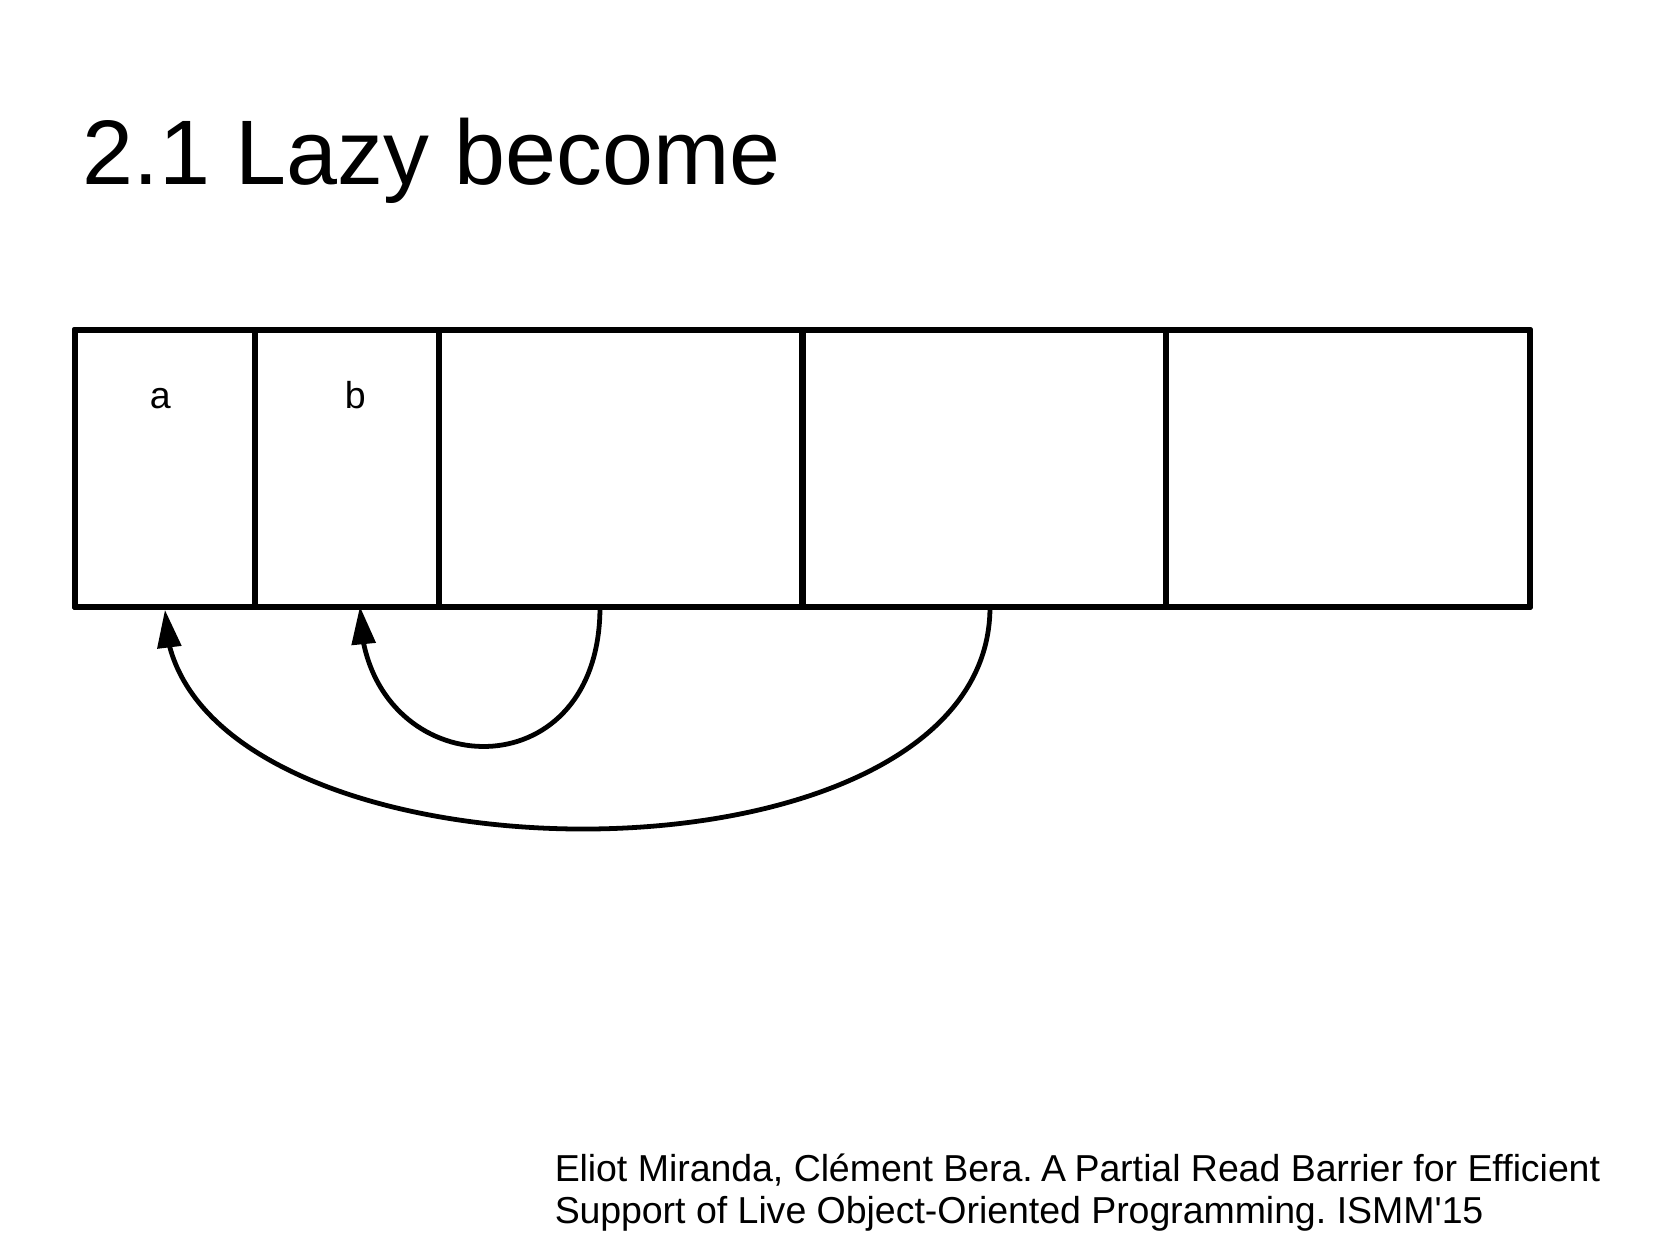

# 2.1 Lazy become
a
b
Eliot Miranda, Clément Bera. A Partial Read Barrier for Efficient Support of Live Object-Oriented Programming. ISMM'15